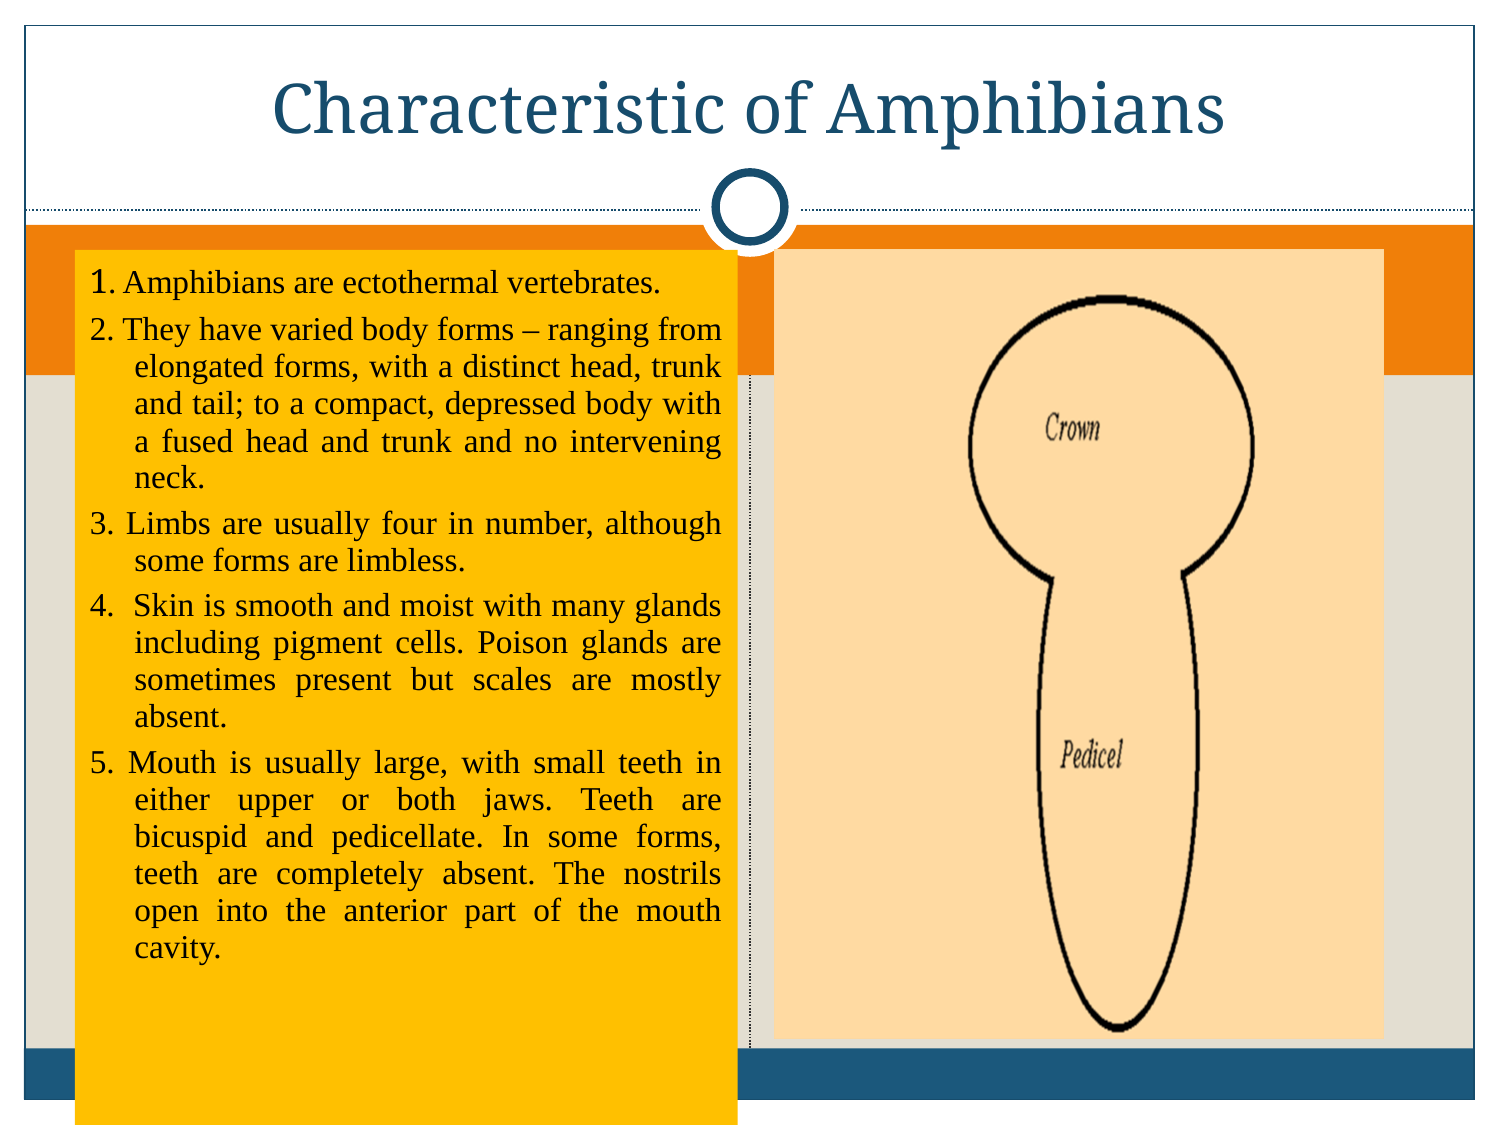

Characteristic of Amphibians
1. Amphibians are ectothermal vertebrates.
2. They have varied body forms – ranging from elongated forms, with a distinct head, trunk and tail; to a compact, depressed body with a fused head and trunk and no intervening neck.
3. Limbs are usually four in number, although some forms are limbless.
4. Skin is smooth and moist with many glands including pigment cells. Poison glands are sometimes present but scales are mostly absent.
5. Mouth is usually large, with small teeth in either upper or both jaws. Teeth are bicuspid and pedicellate. In some forms, teeth are completely absent. The nostrils open into the anterior part of the mouth cavity.
#